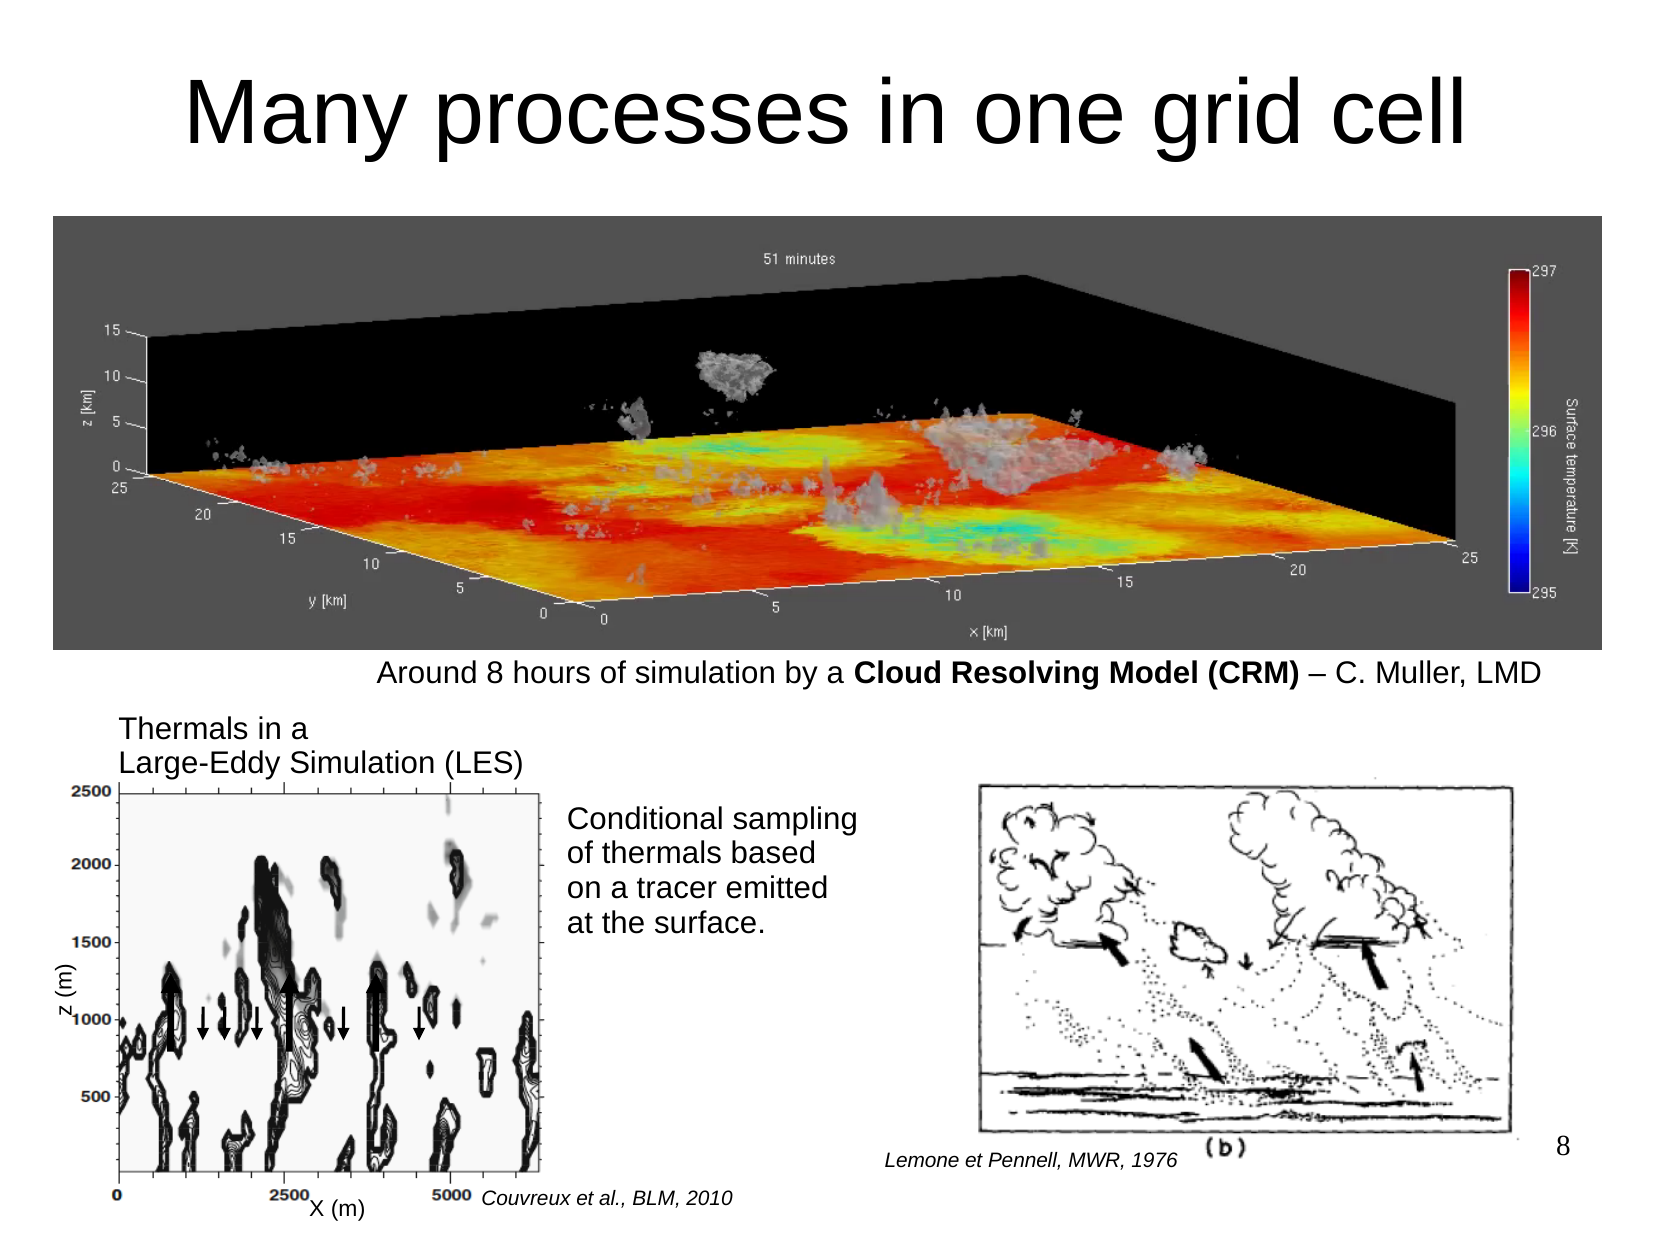

# Many processes in one grid cell
Around 8 hours of simulation by a Cloud Resolving Model (CRM) – C. Muller, LMD
Thermals in a
Large-Eddy Simulation (LES)
z (m)
X (m)
Conditional sampling
of thermals based
on a tracer emitted
at the surface.
8
Lemone et Pennell, MWR, 1976
Couvreux et al., BLM, 2010